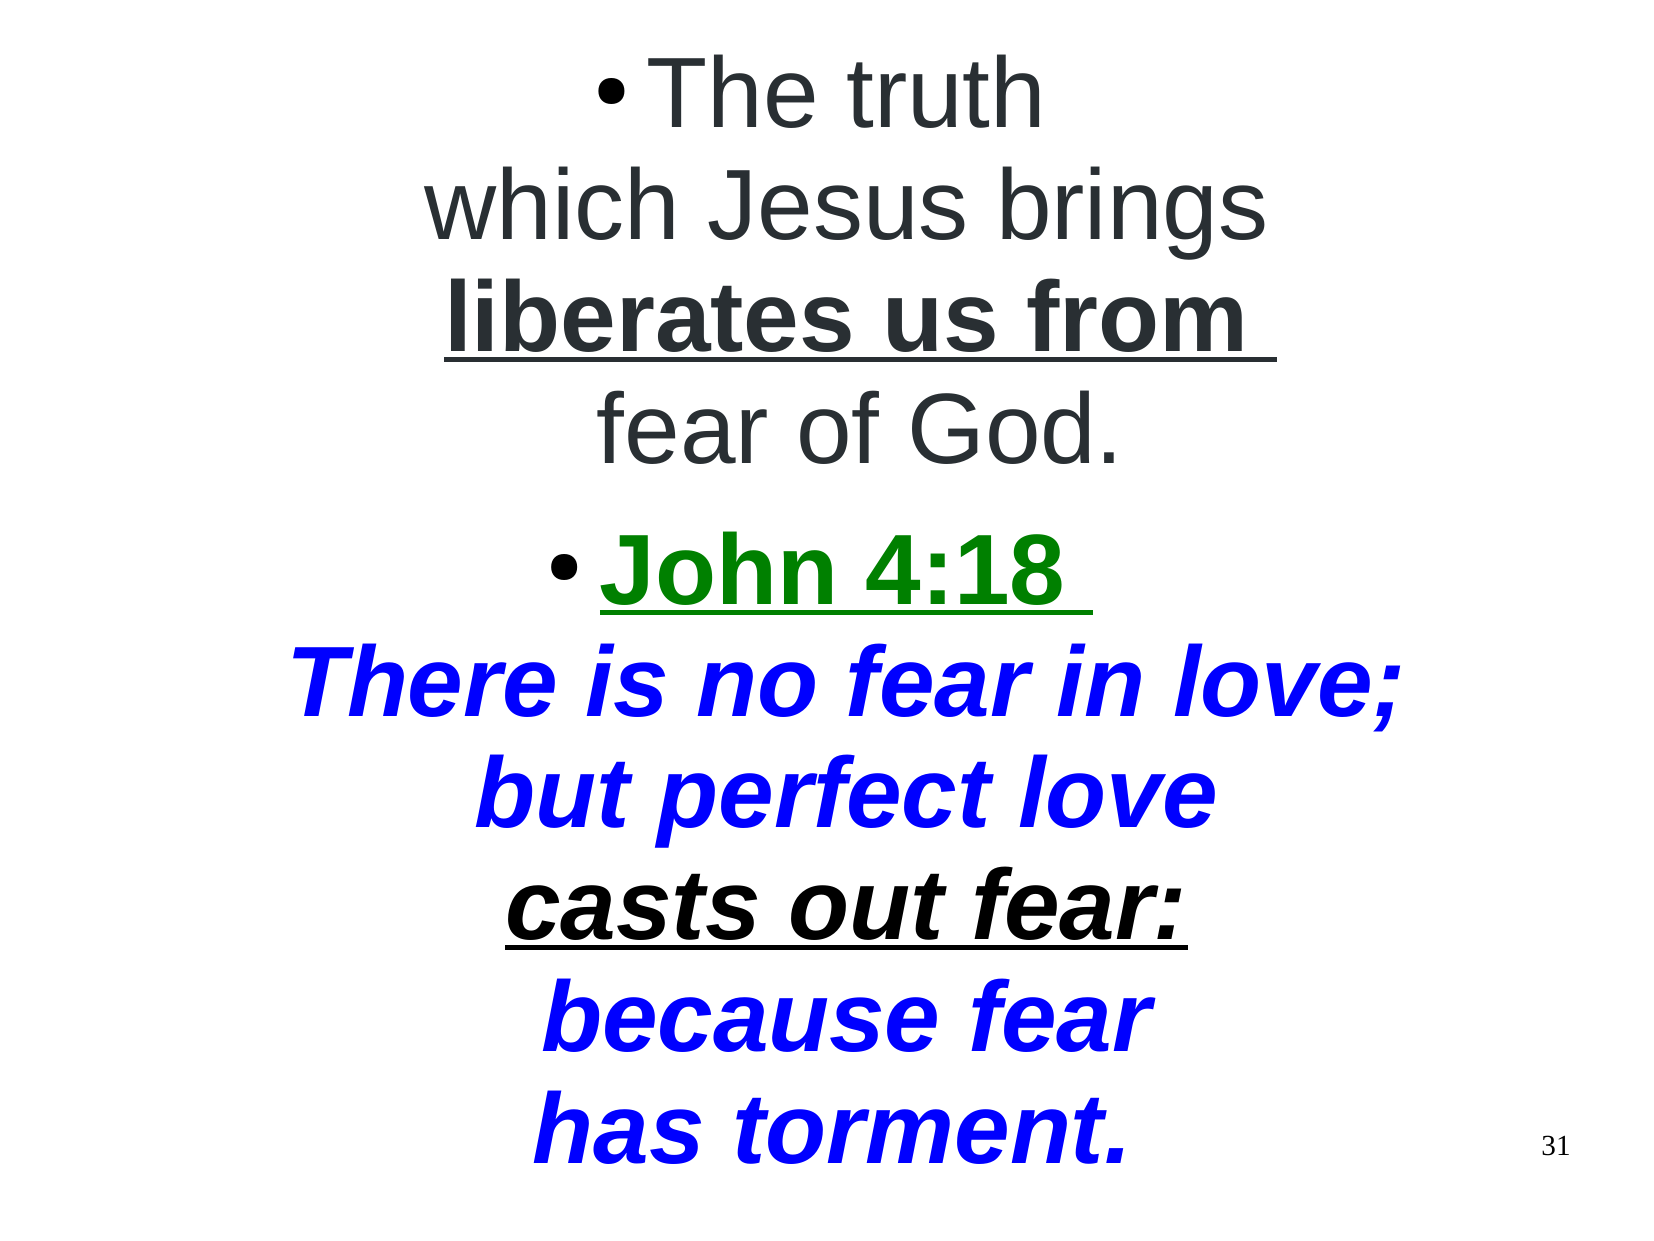

# The truth which Jesus brings liberates us from fear of God.
John 4:18 
There is no fear in love;
but perfect love
casts out fear:
because fear
has torment.
31